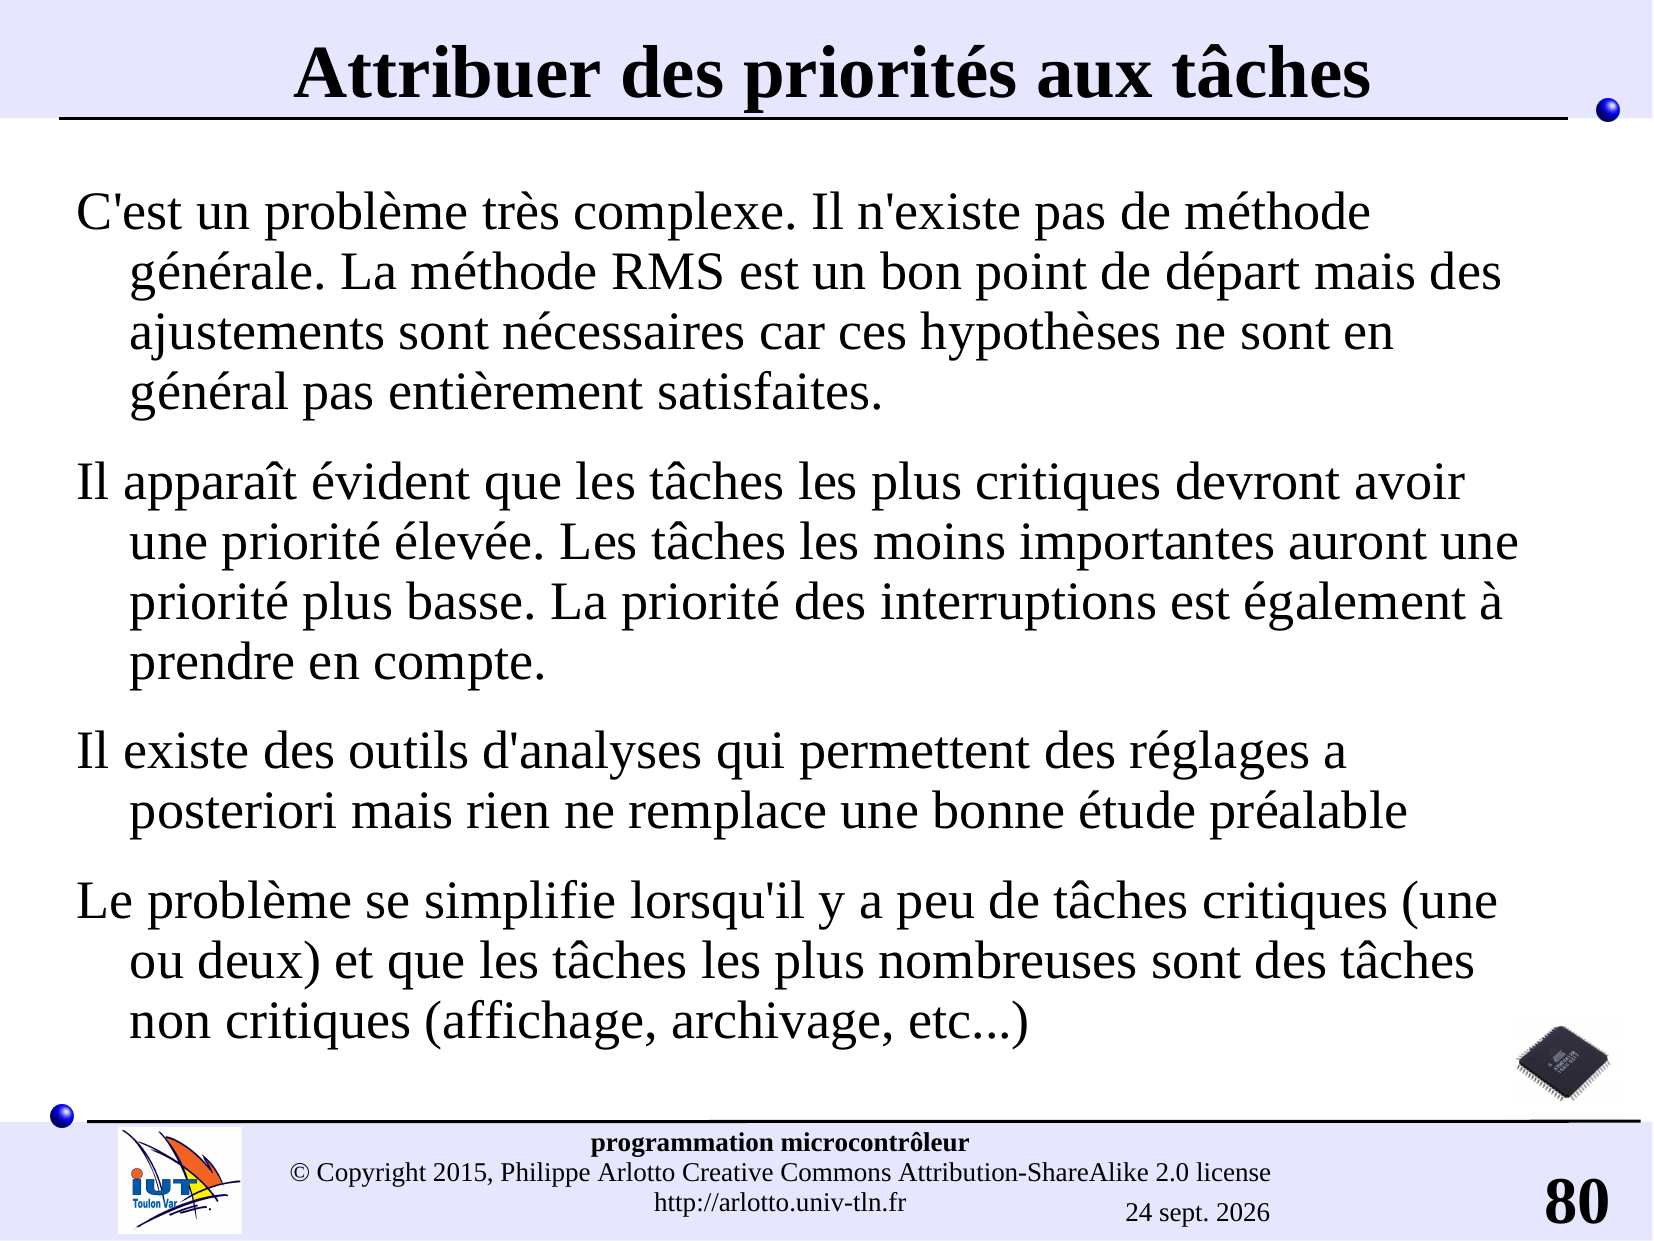

# Attribuer des priorités aux tâches
C'est un problème très complexe. Il n'existe pas de méthode générale. La méthode RMS est un bon point de départ mais des ajustements sont nécessaires car ces hypothèses ne sont en général pas entièrement satisfaites.
Il apparaît évident que les tâches les plus critiques devront avoir une priorité élevée. Les tâches les moins importantes auront une priorité plus basse. La priorité des interruptions est également à prendre en compte.
Il existe des outils d'analyses qui permettent des réglages a posteriori mais rien ne remplace une bonne étude préalable
Le problème se simplifie lorsqu'il y a peu de tâches critiques (une ou deux) et que les tâches les plus nombreuses sont des tâches non critiques (affichage, archivage, etc...)